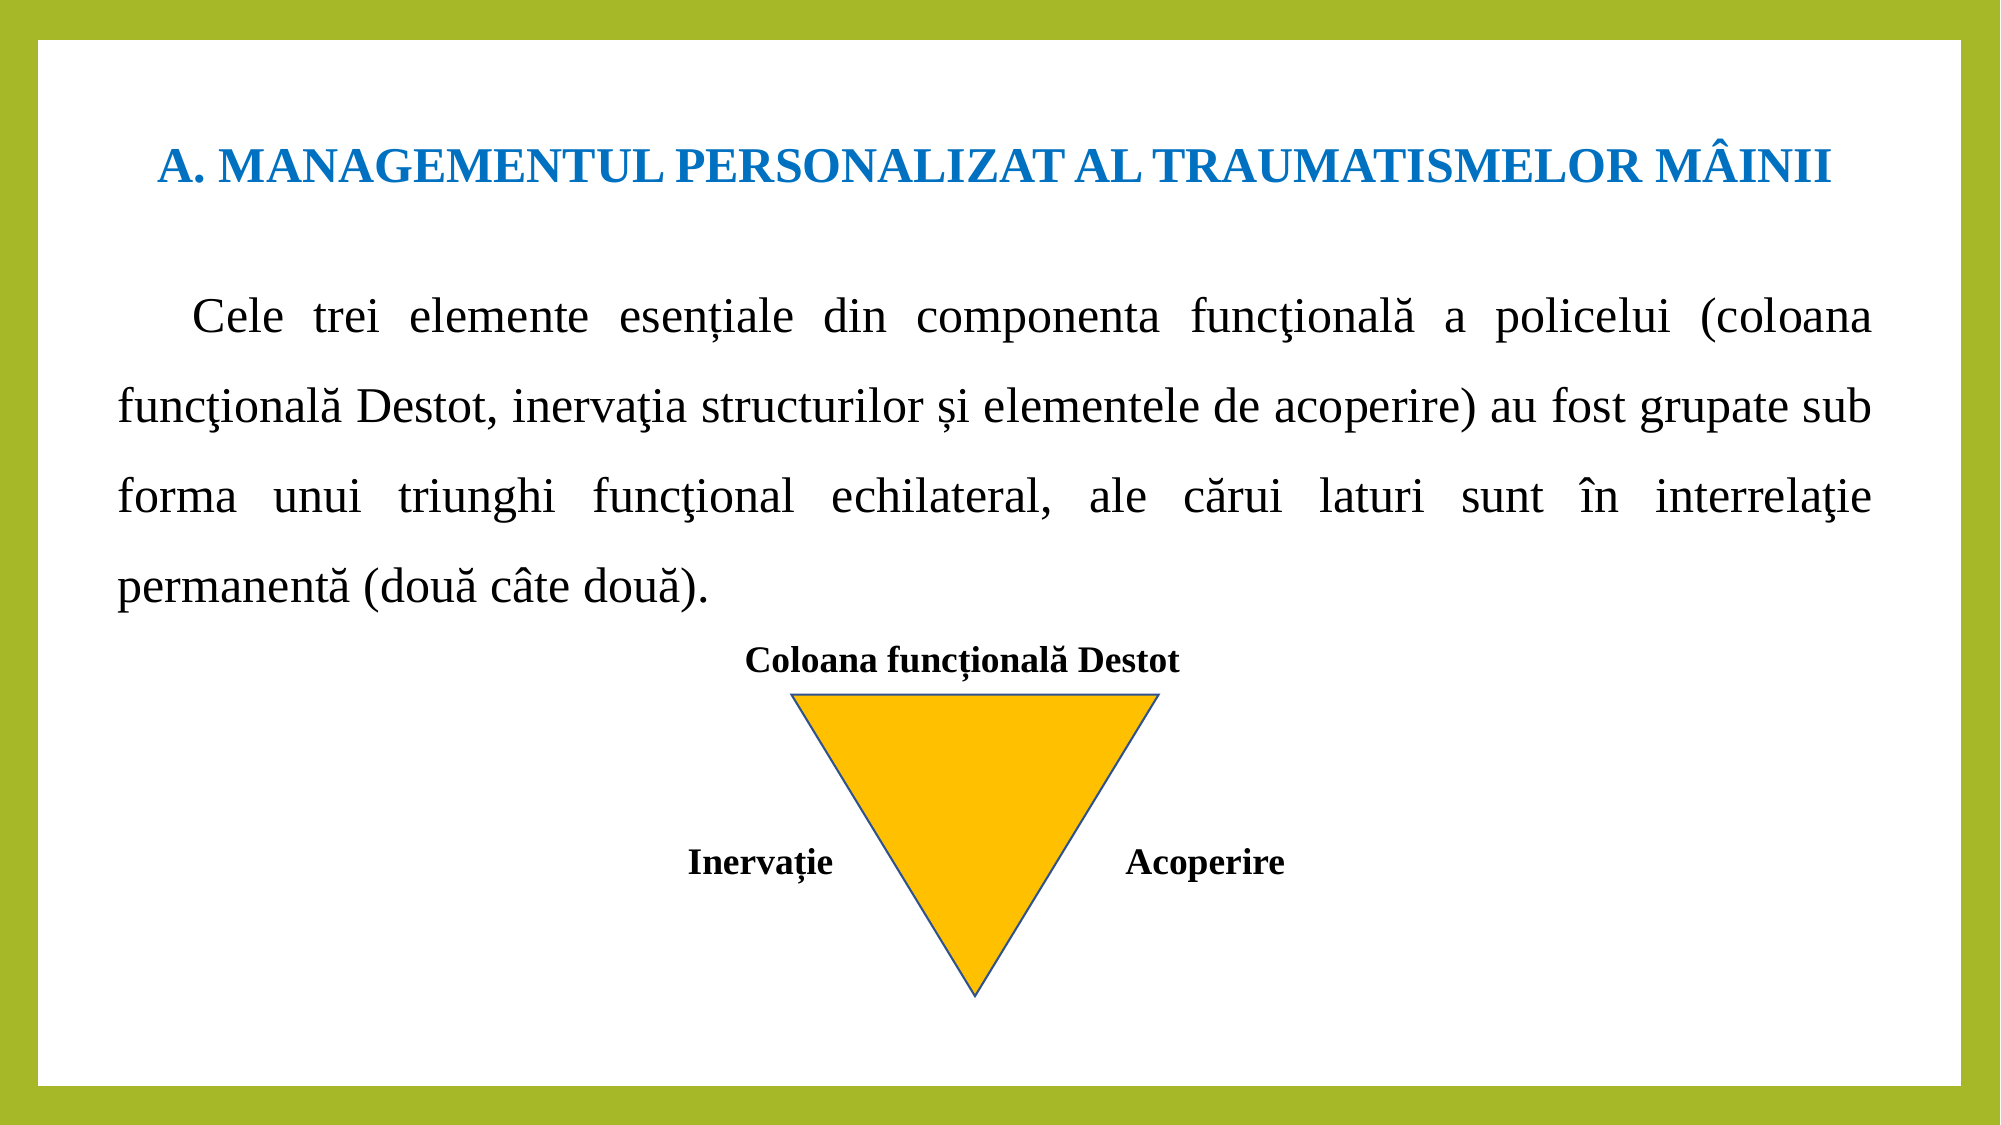

# A. MANAGEMENTUL PERSONALIZAT AL TRAUMATISMELOR MÂINII
Cele trei elemente esențiale din componenta funcţională a policelui (coloana funcţională Destot, inervaţia structurilor și elementele de acoperire) au fost grupate sub forma unui triunghi funcţional echilateral, ale cărui laturi sunt în interrelaţie permanentă (două câte două).
 Coloana funcțională Destot
 Inervație Acoperire